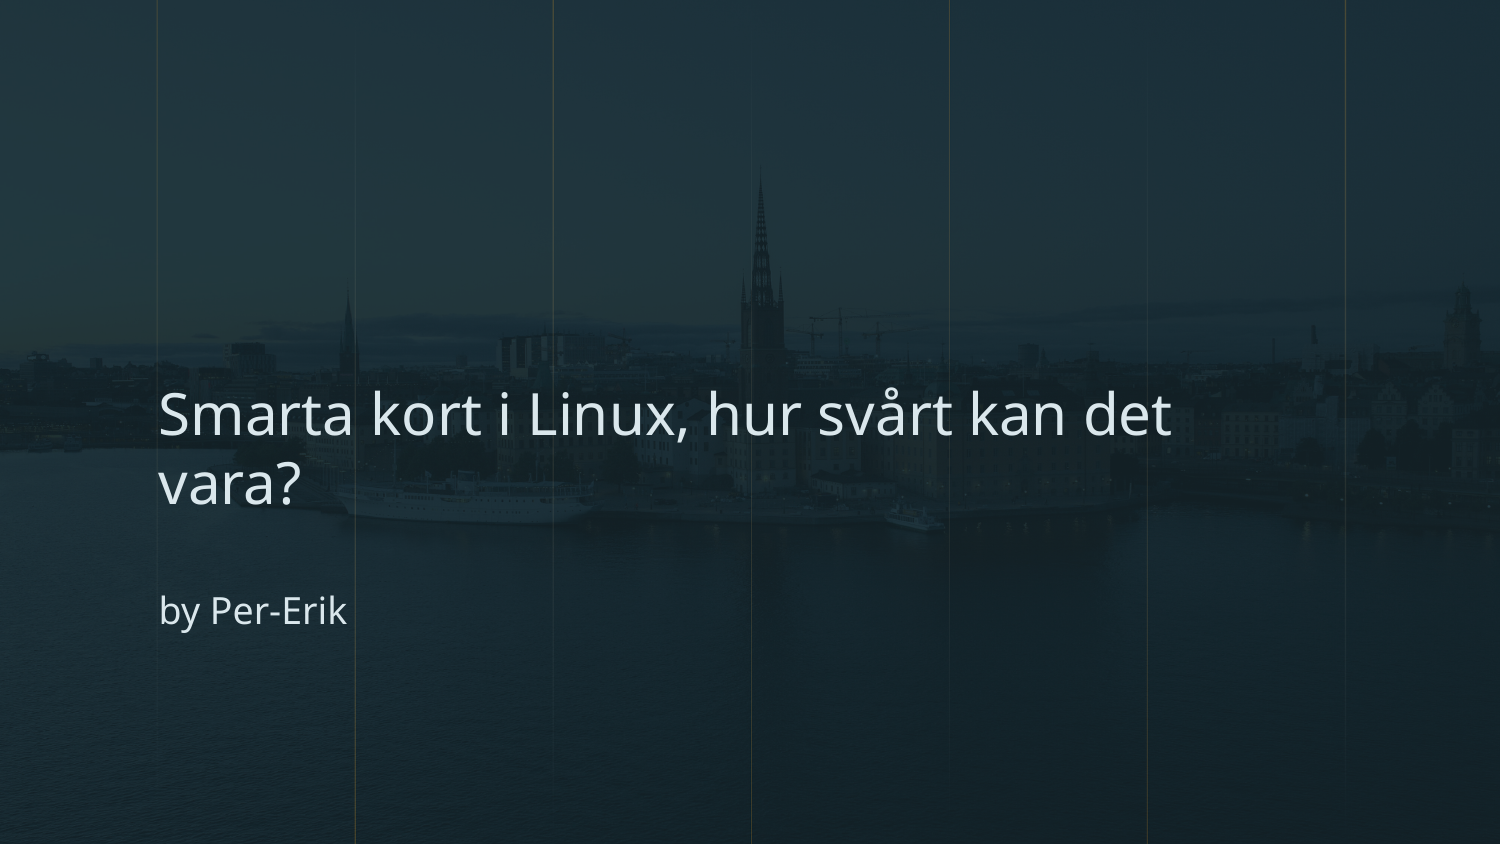

Smarta kort i Linux, hur svårt kan det vara?
by Per-Erik